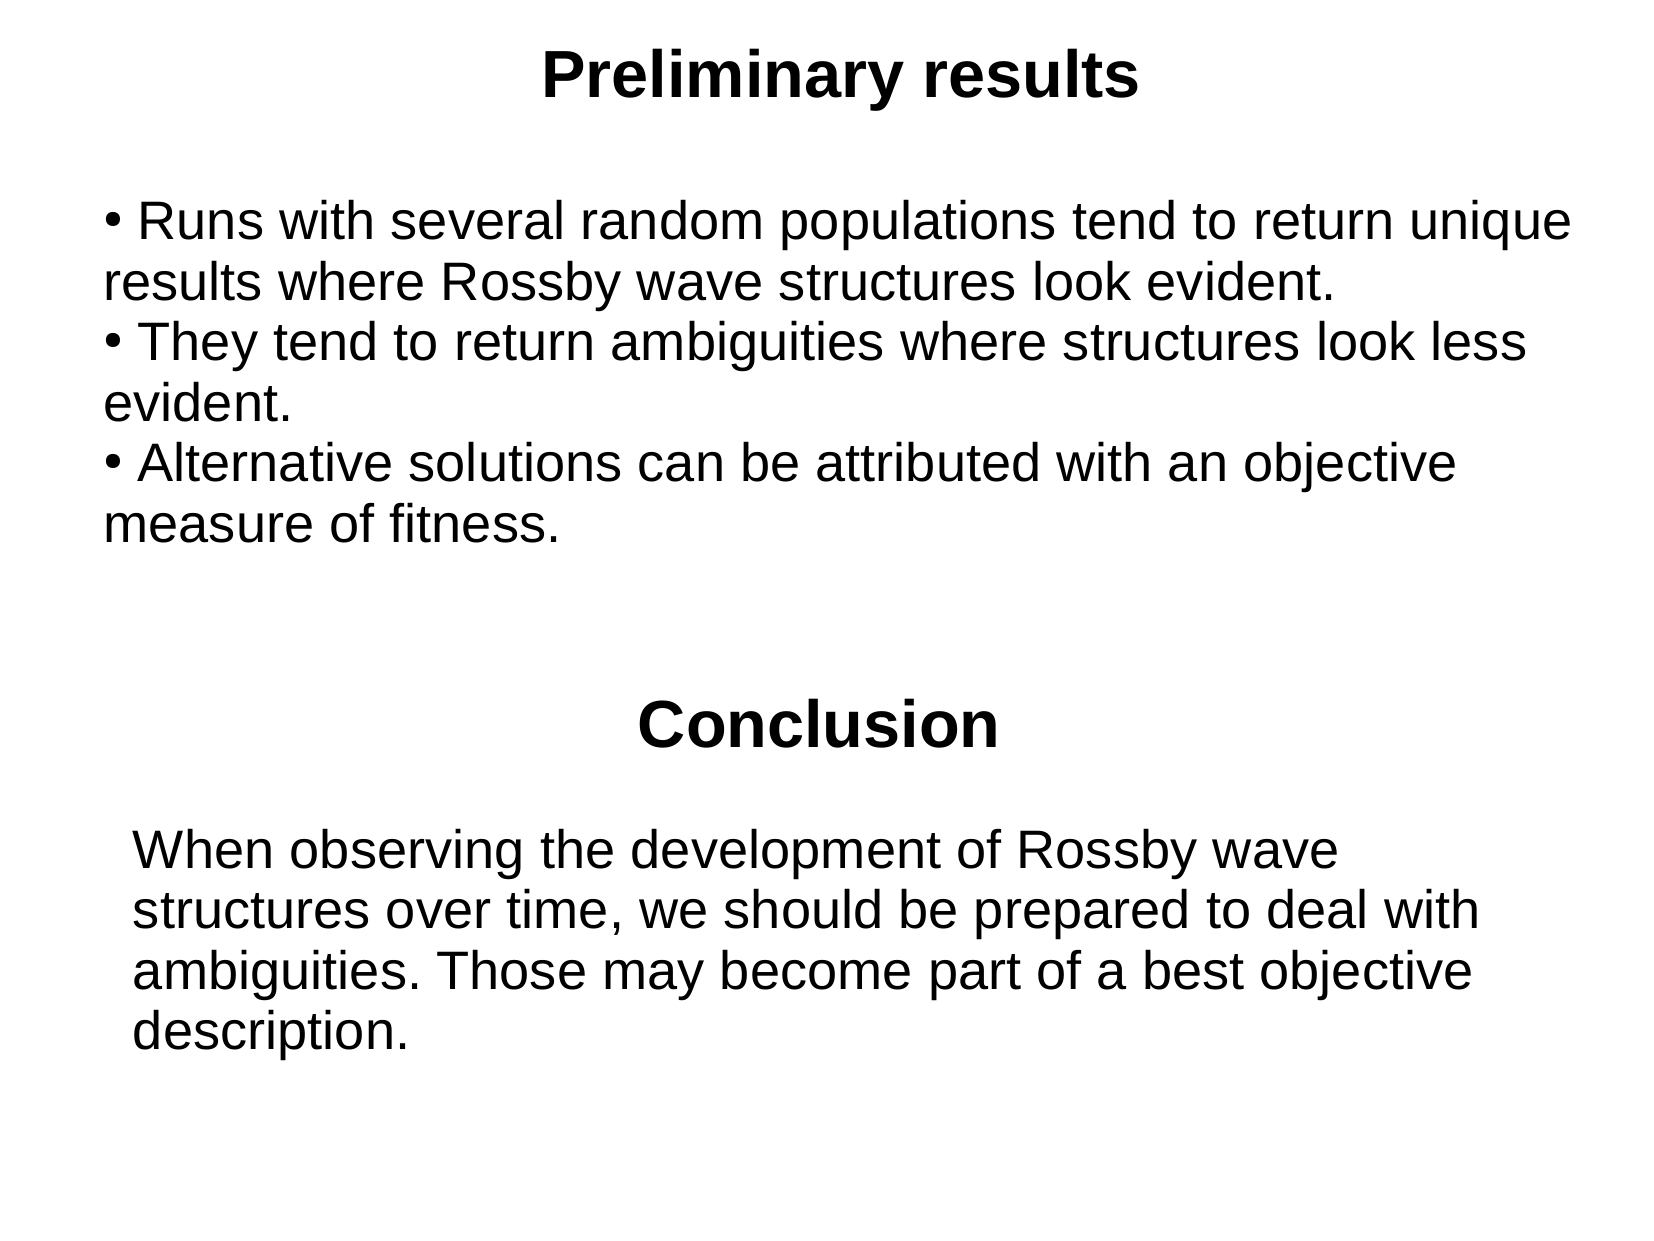

Preliminary results
 Runs with several random populations tend to return unique results where Rossby wave structures look evident.
 They tend to return ambiguities where structures look less evident.
 Alternative solutions can be attributed with an objective measure of fitness.
Conclusion
When observing the development of Rossby wave structures over time, we should be prepared to deal with ambiguities. Those may become part of a best objective description.